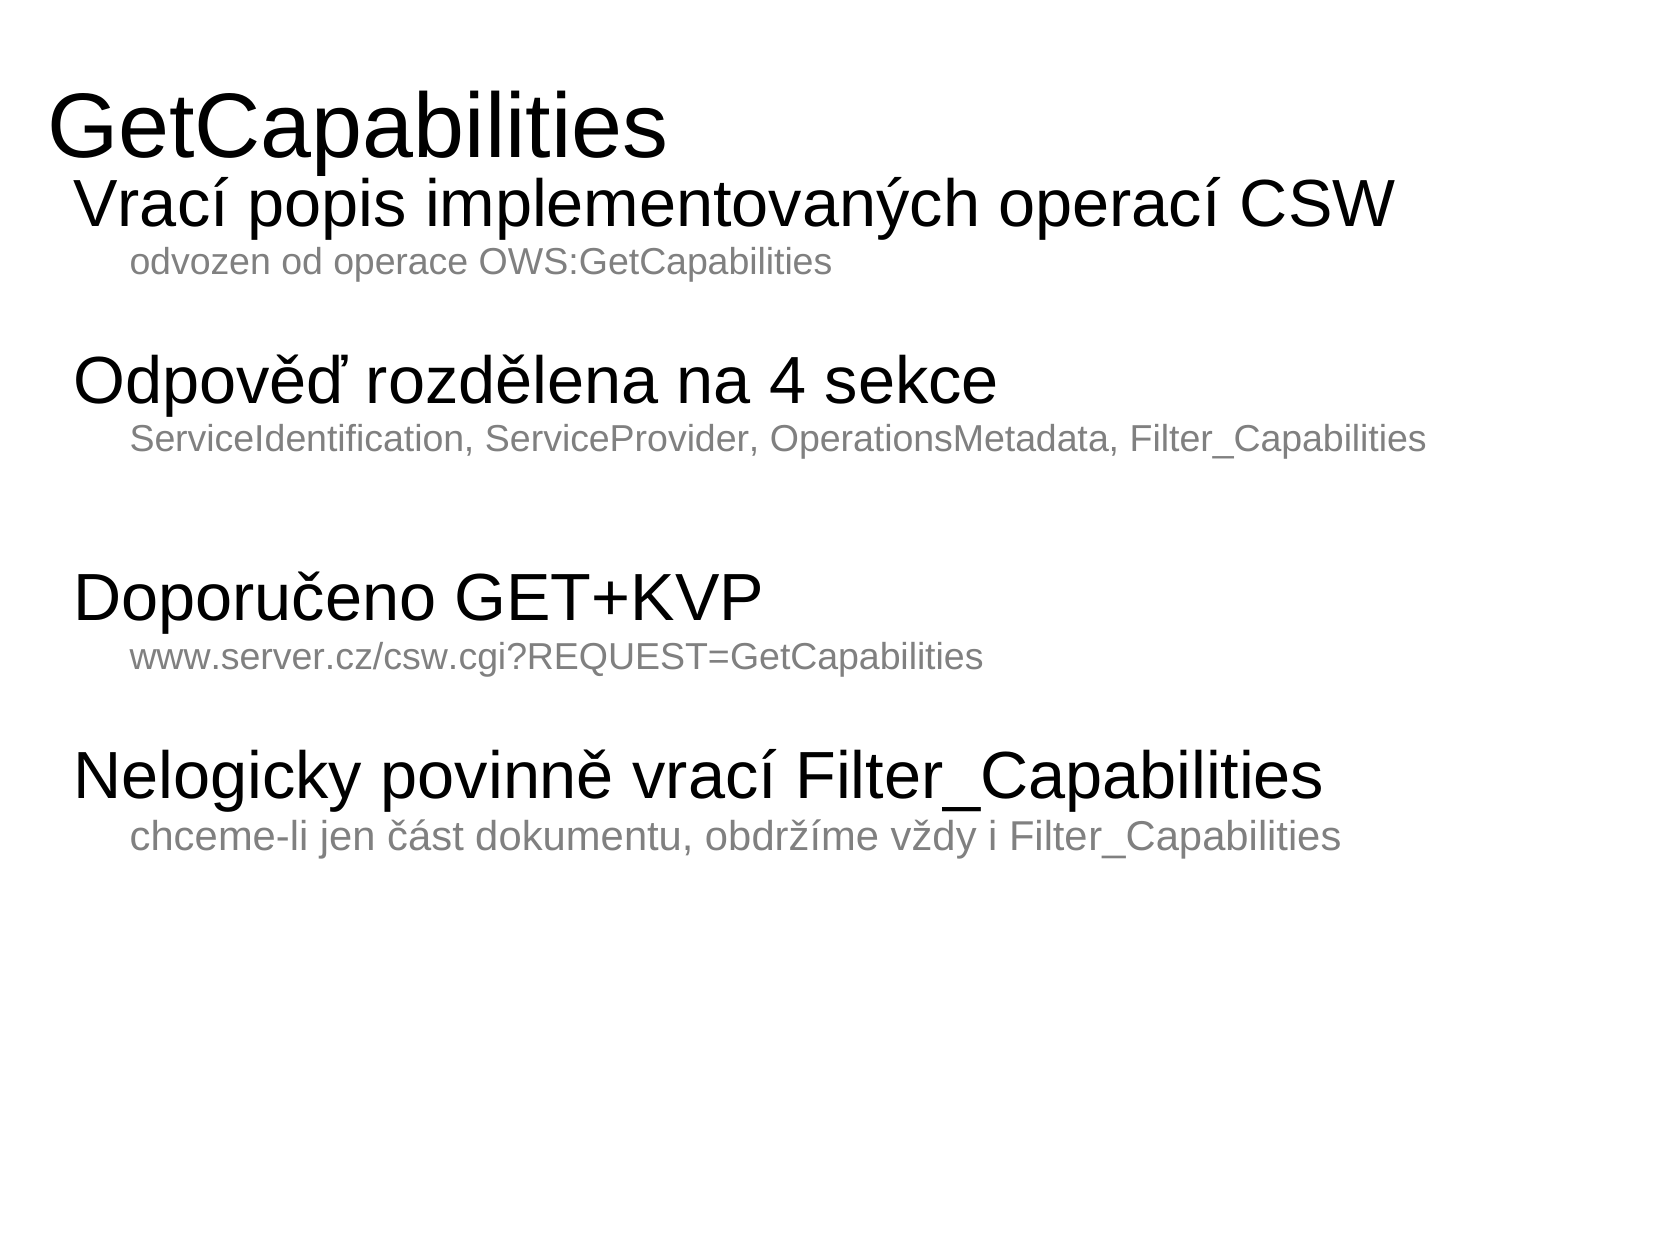

# GetCapabilities
Vrací popis implementovaných operací CSW
odvozen od operace OWS:GetCapabilities
Odpověď rozdělena na 4 sekce
ServiceIdentification, ServiceProvider, OperationsMetadata, Filter_Capabilities
Doporučeno GET+KVP
www.server.cz/csw.cgi?REQUEST=GetCapabilities
Nelogicky povinně vrací Filter_Capabilities
chceme-li jen část dokumentu, obdržíme vždy i Filter_Capabilities